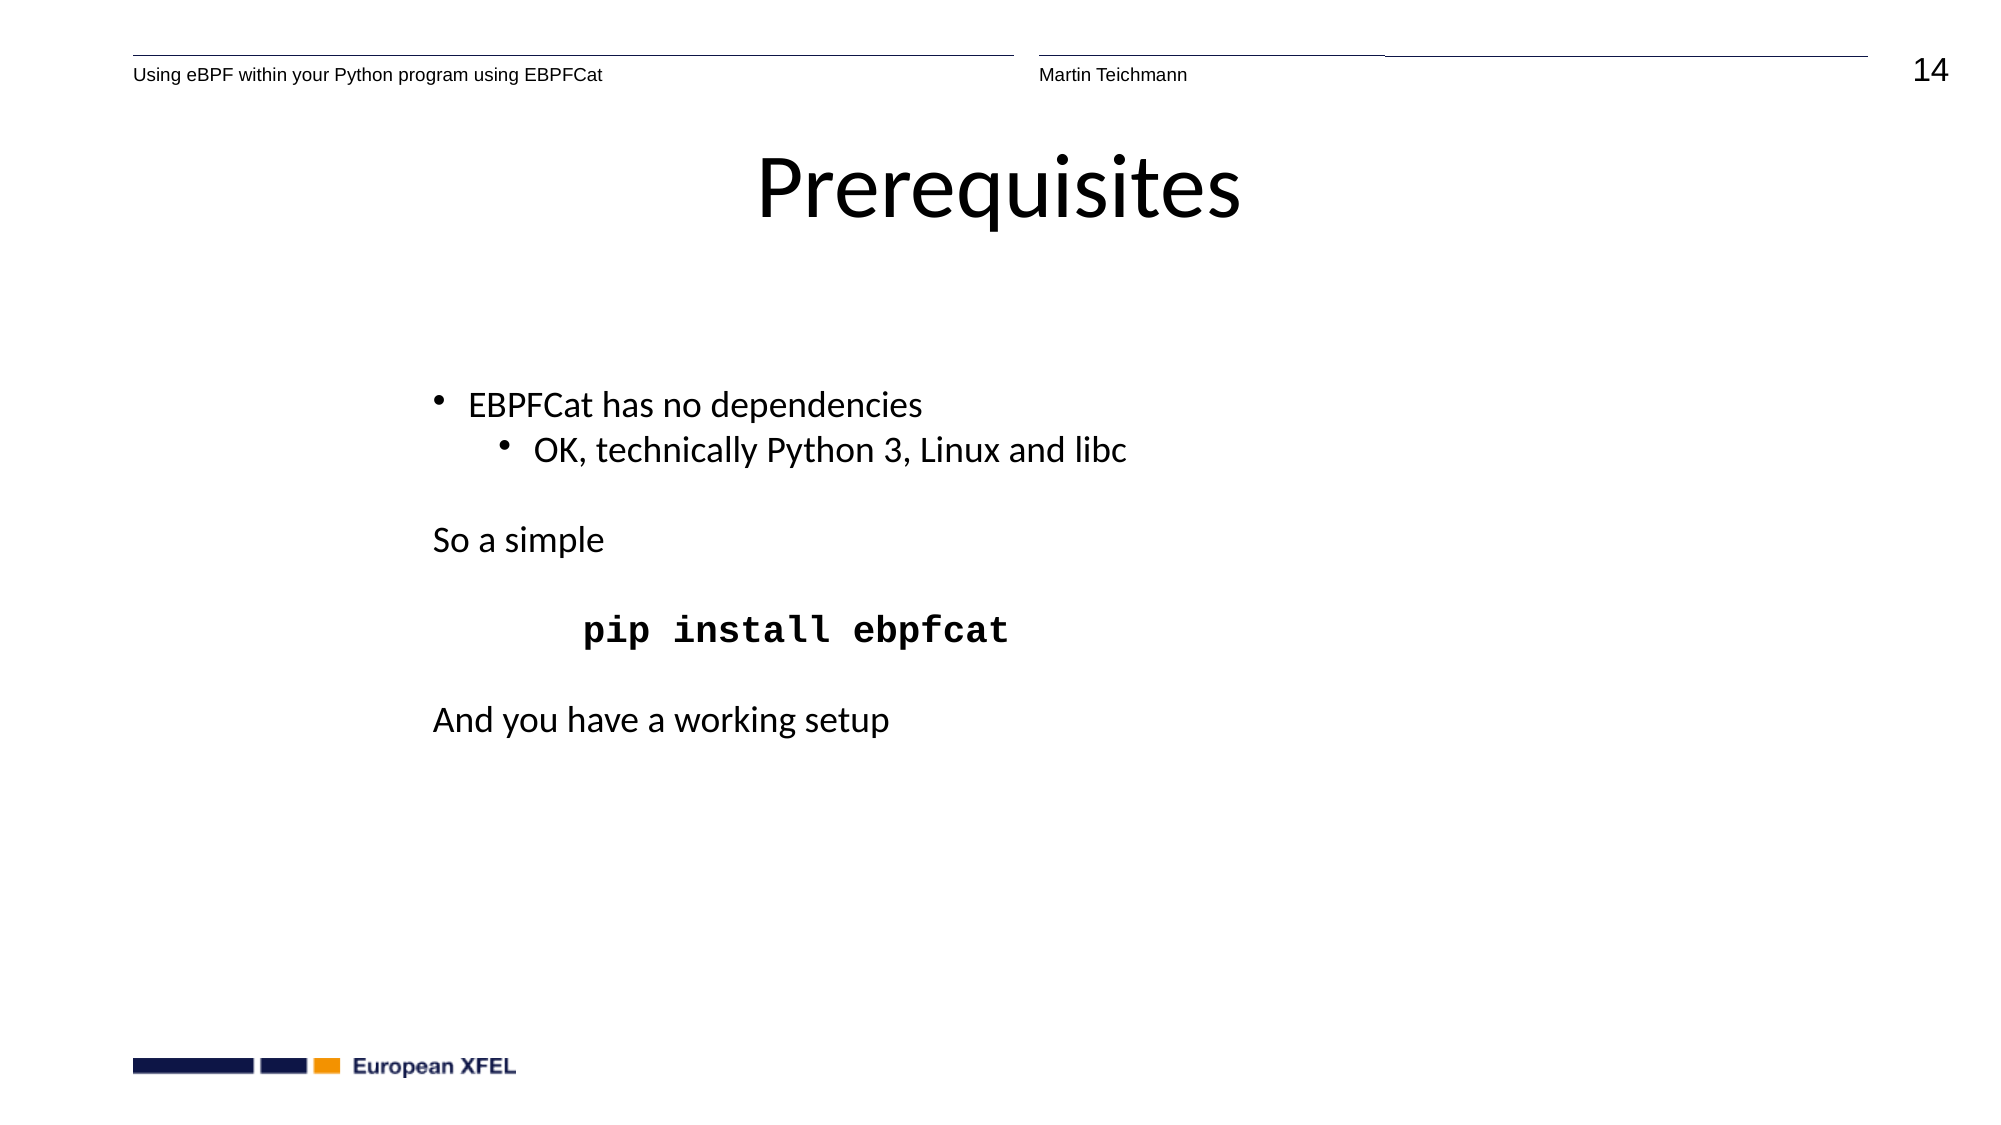

# Prerequisites
EBPFCat has no dependencies
OK, technically Python 3, Linux and libc
So a simple
	pip install ebpfcat
And you have a working setup